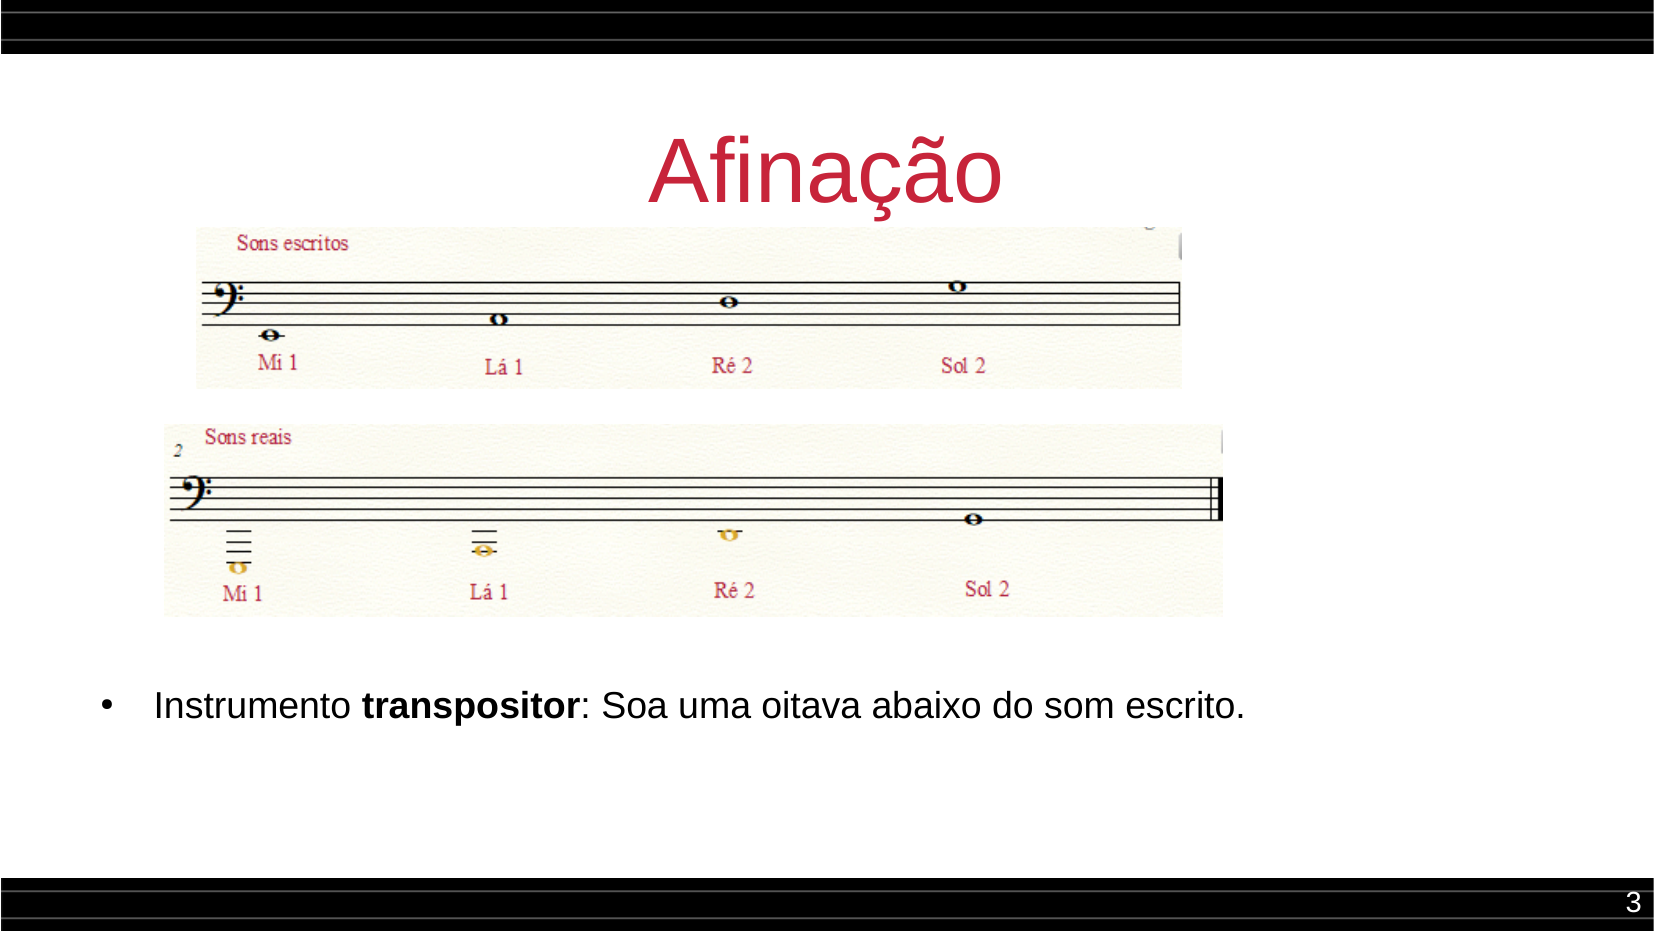

# Afinação
Instrumento transpositor: Soa uma oitava abaixo do som escrito.